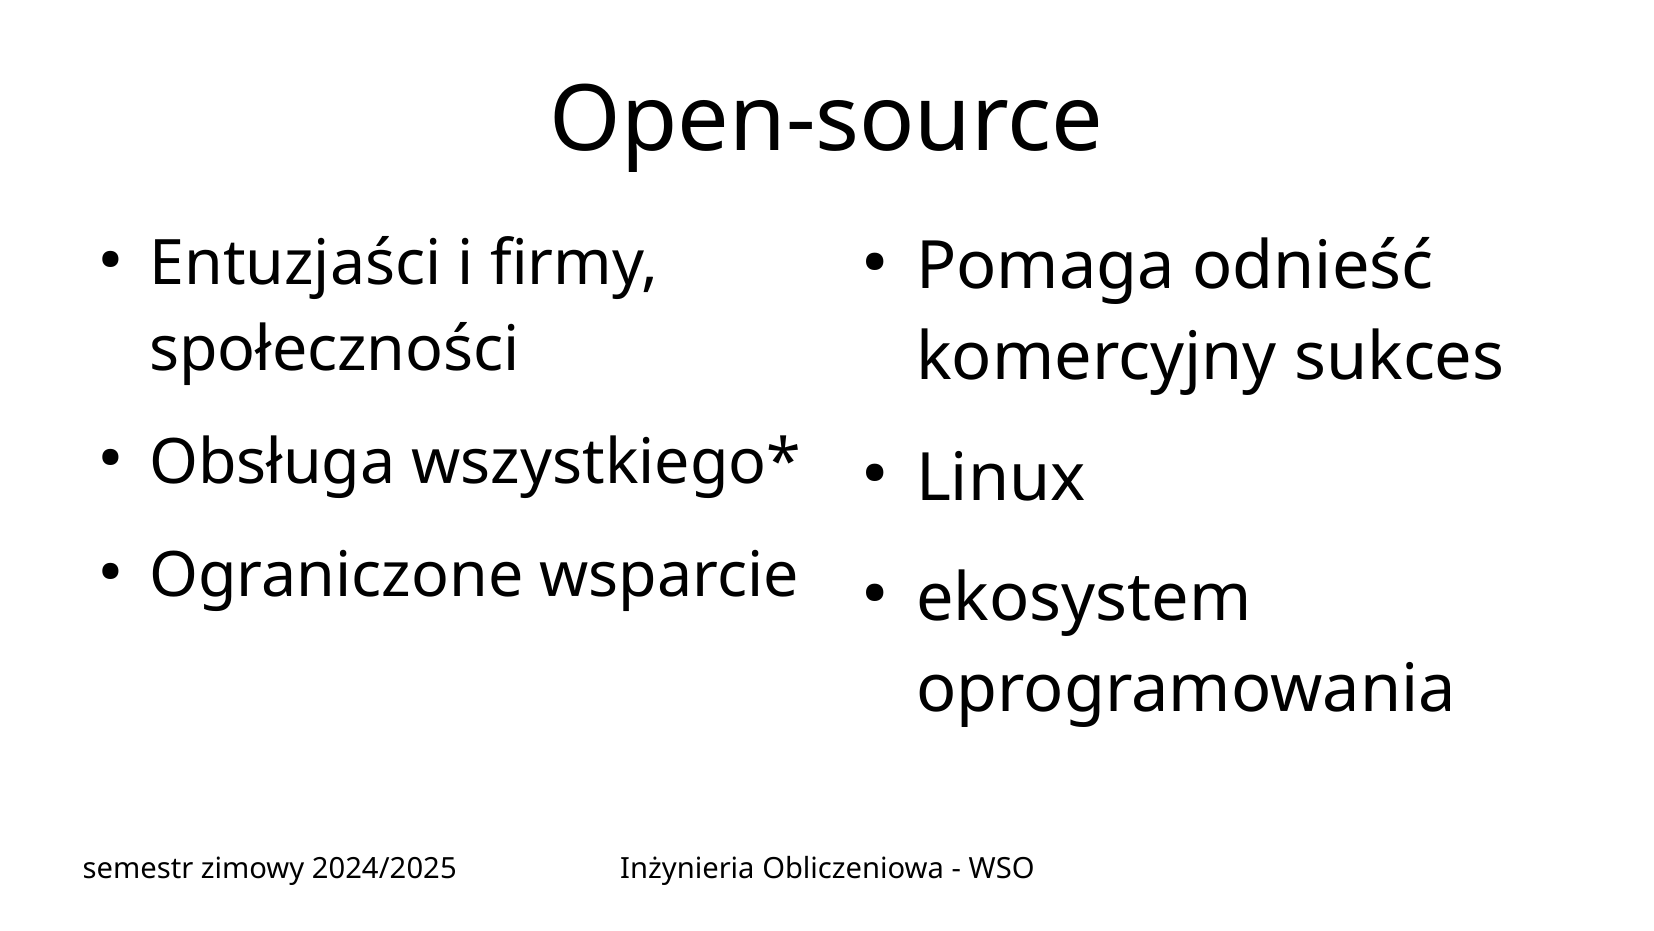

# Open-source
Entuzjaści i firmy, społeczności
Obsługa wszystkiego*
Ograniczone wsparcie
Pomaga odnieść komercyjny sukces
Linux
ekosystem oprogramowania
semestr zimowy 2024/2025
Inżynieria Obliczeniowa - WSO